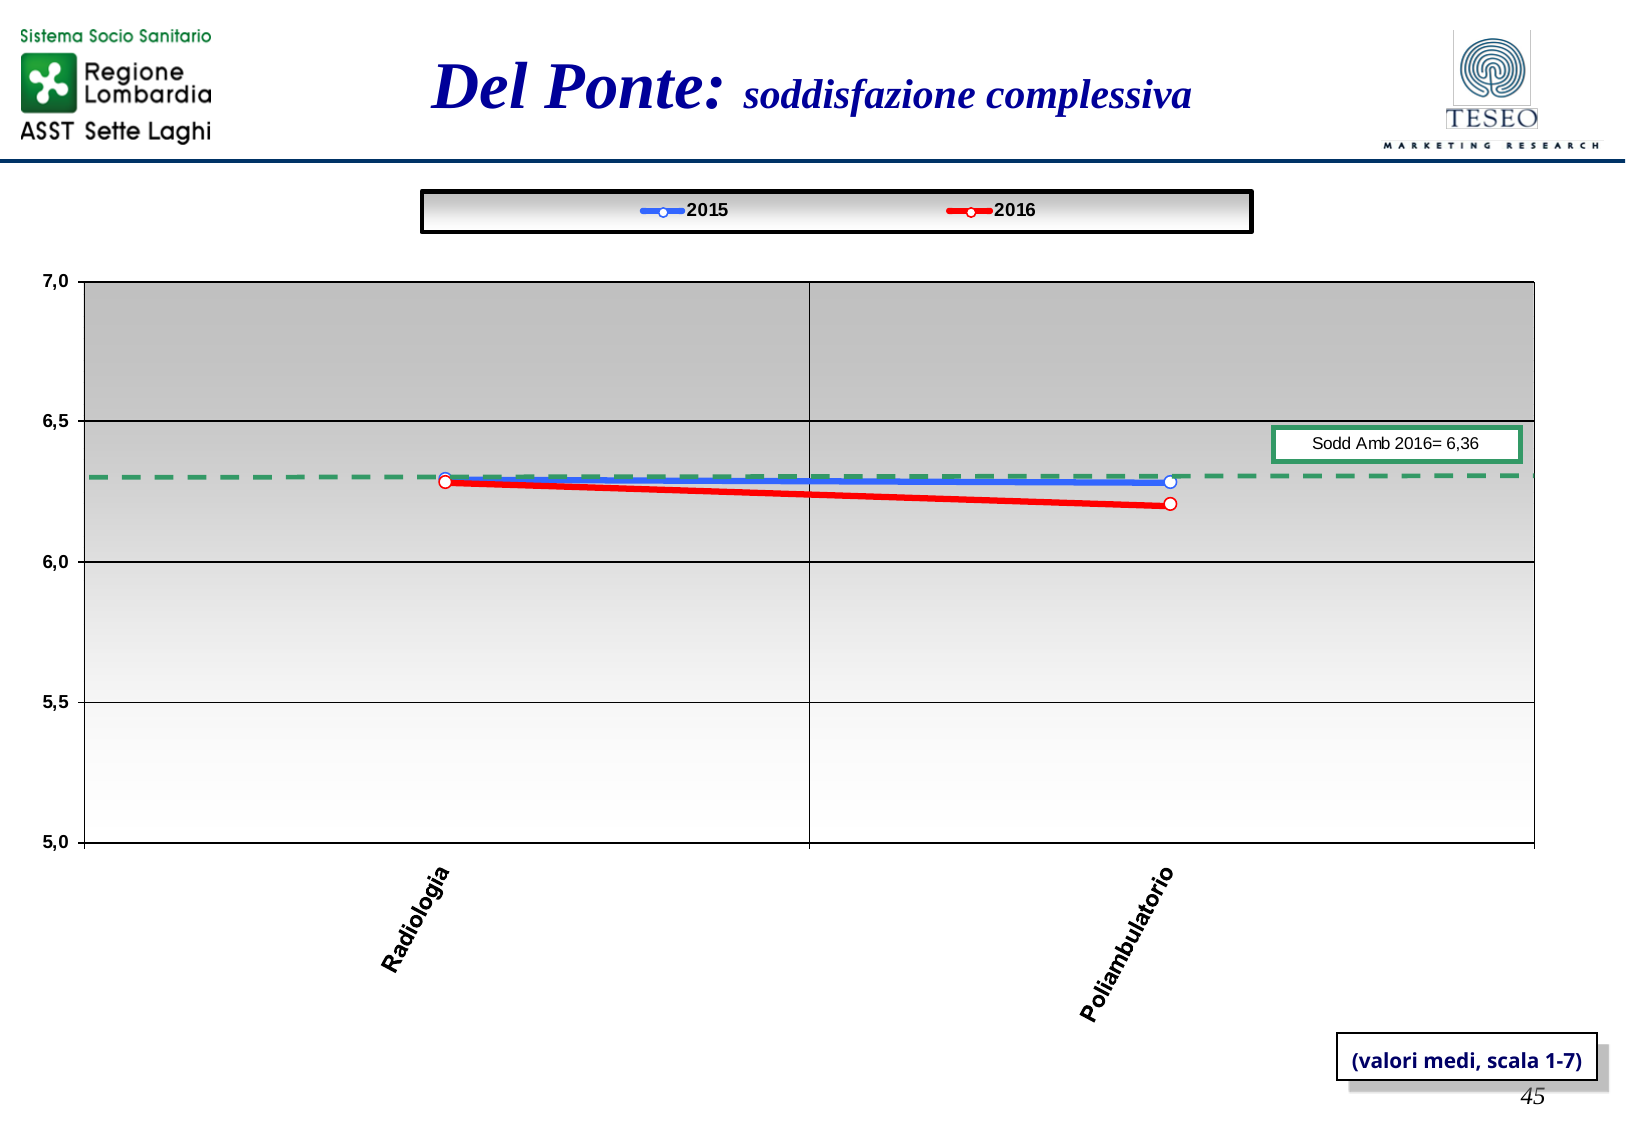

Del Ponte: soddisfazione complessiva
(valori medi, scala 1-7)